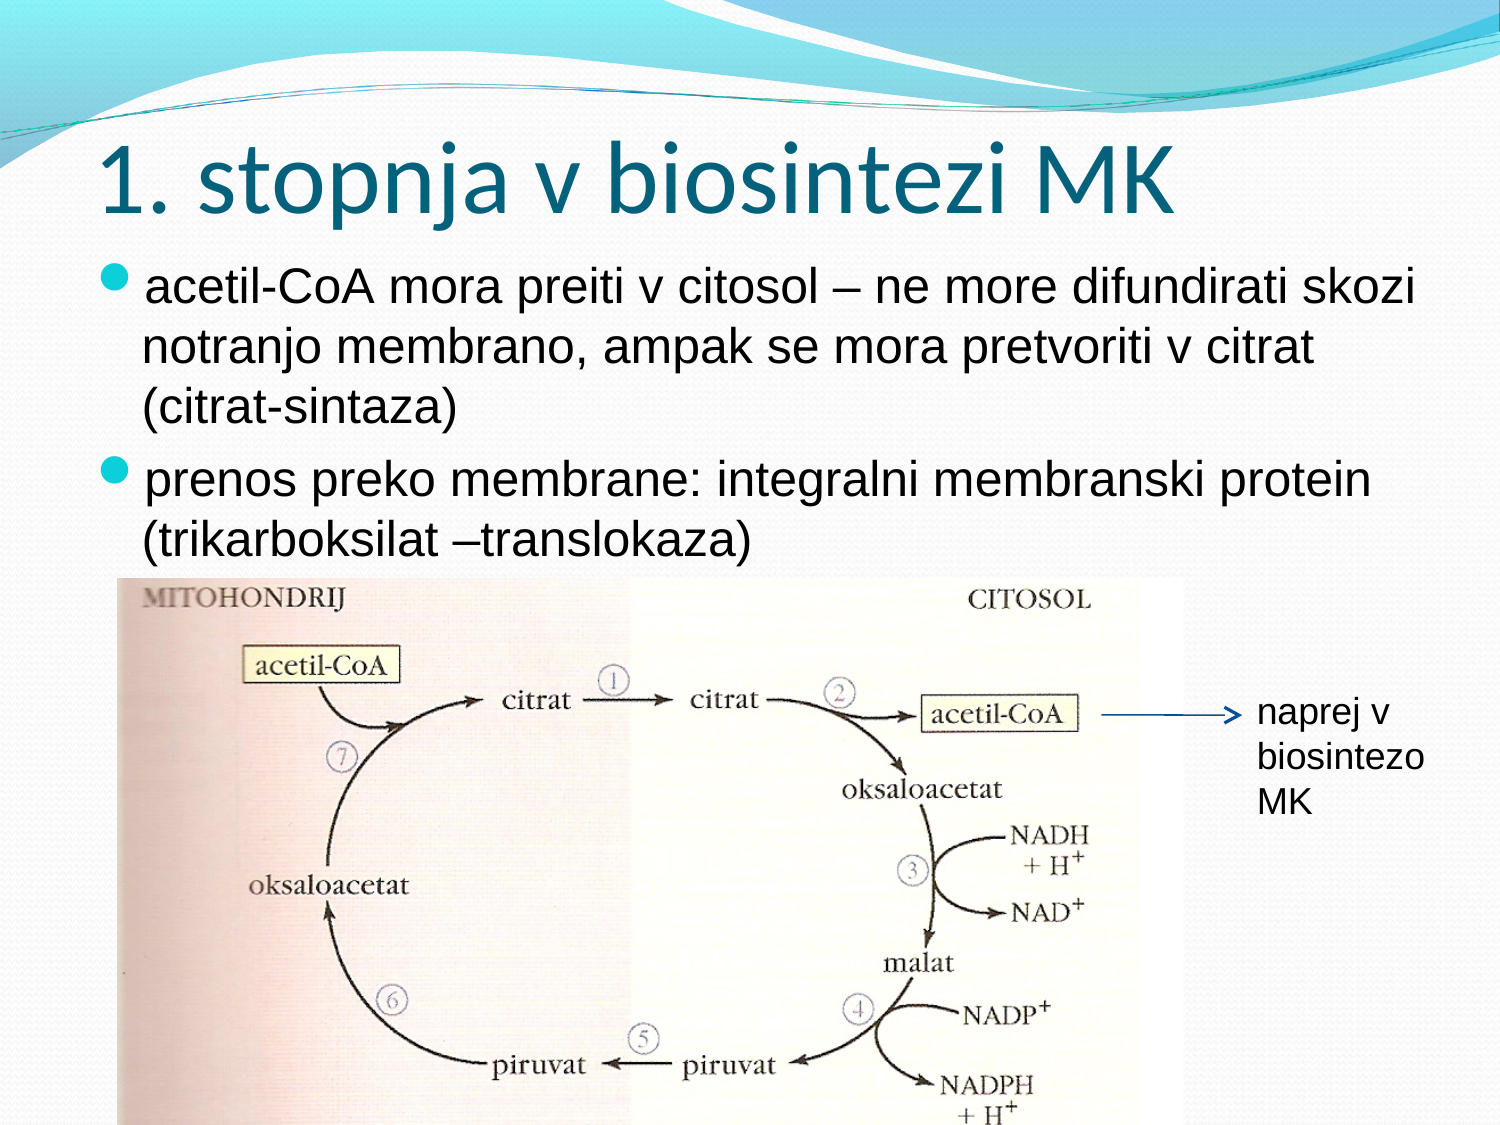

# 1. stopnja v biosintezi MK
acetil-CoA mora preiti v citosol – ne more difundirati skozi notranjo membrano, ampak se mora pretvoriti v citrat (citrat-sintaza)
prenos preko membrane: integralni membranski protein (trikarboksilat –translokaza)
naprej v biosintezo MK